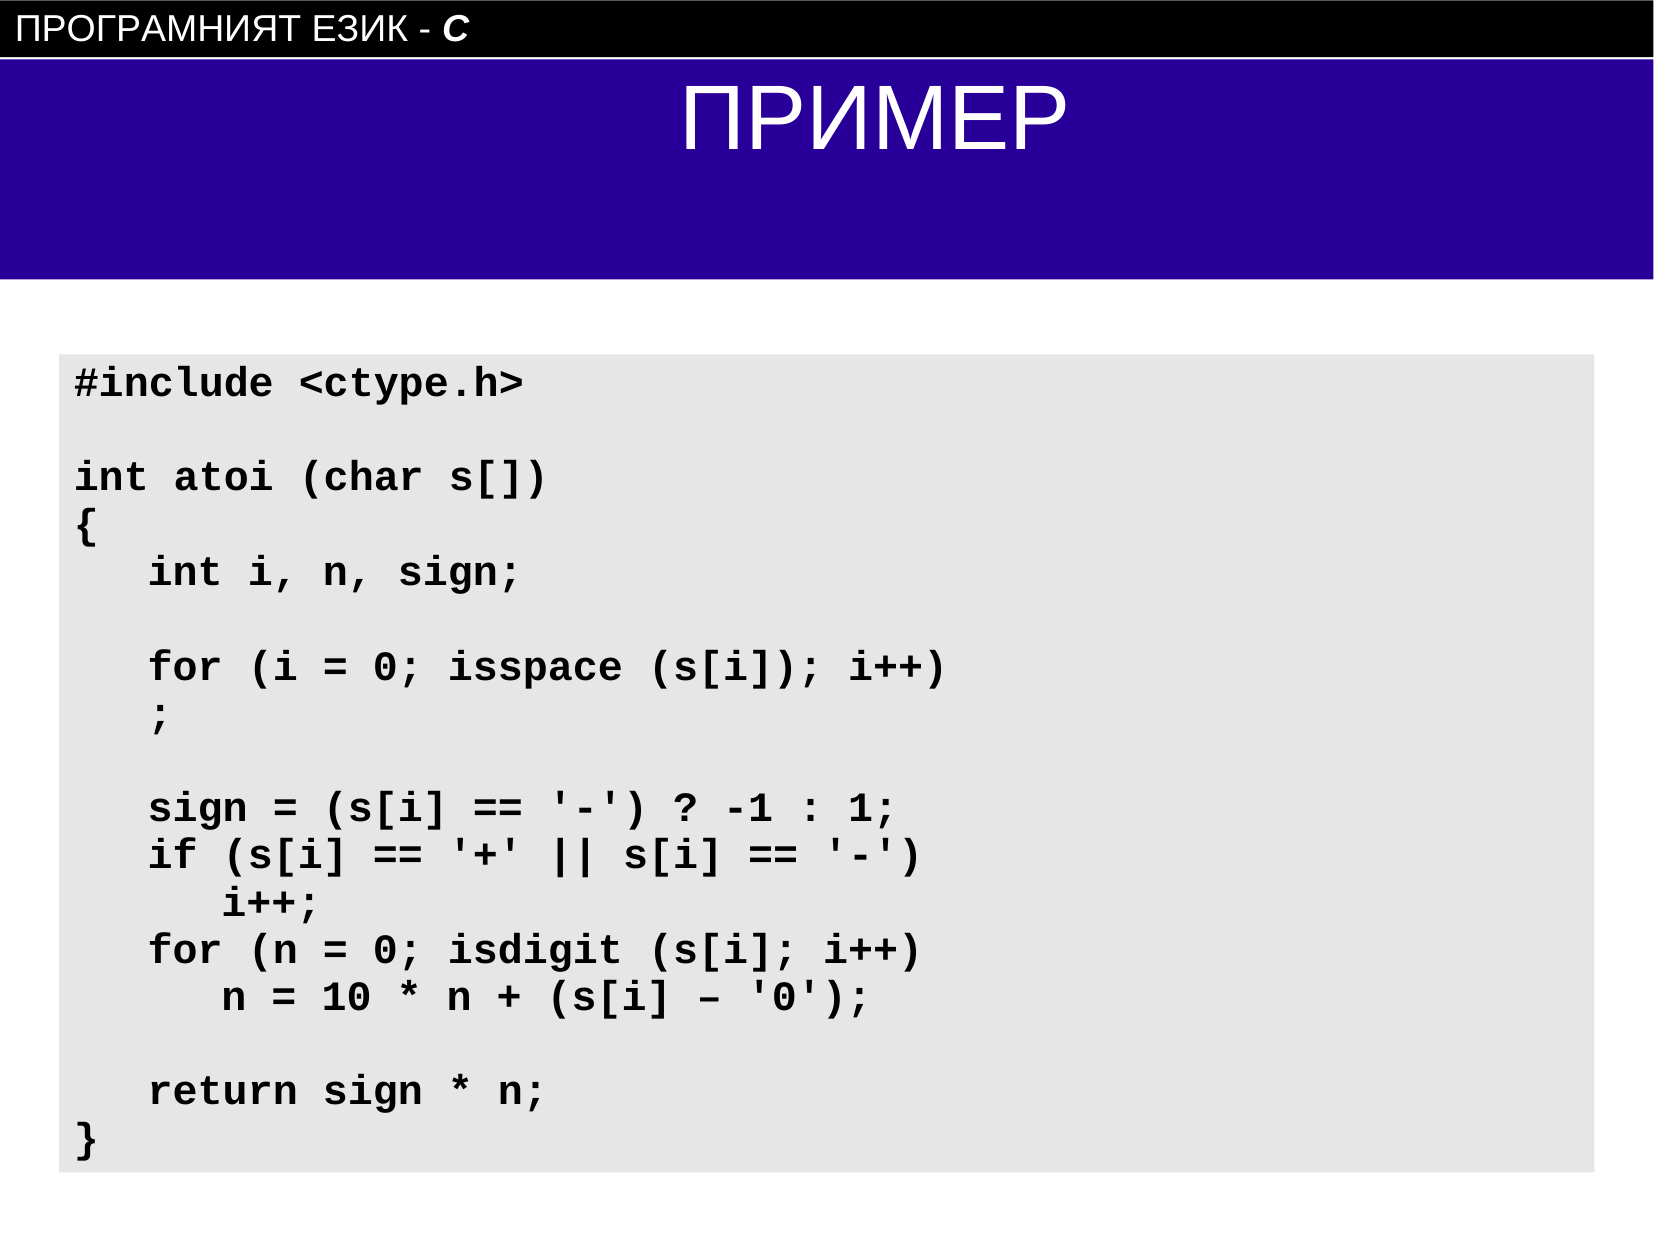

ПРОГРАМНИЯT ЕЗИК - С
									ПРИМЕР
#include <ctype.h>
int atoi (char s[])
{
	int i, n, sign;
	for (i = 0; isspace (s[i]); i++)
	;
	sign = (s[i] == '-') ? -1 : 1;
	if (s[i] == '+' || s[i] == '-')
		i++;
	for (n = 0; isdigit (s[i]; i++)
		n = 10 * n + (s[i] – '0');
	return sign * n;
}